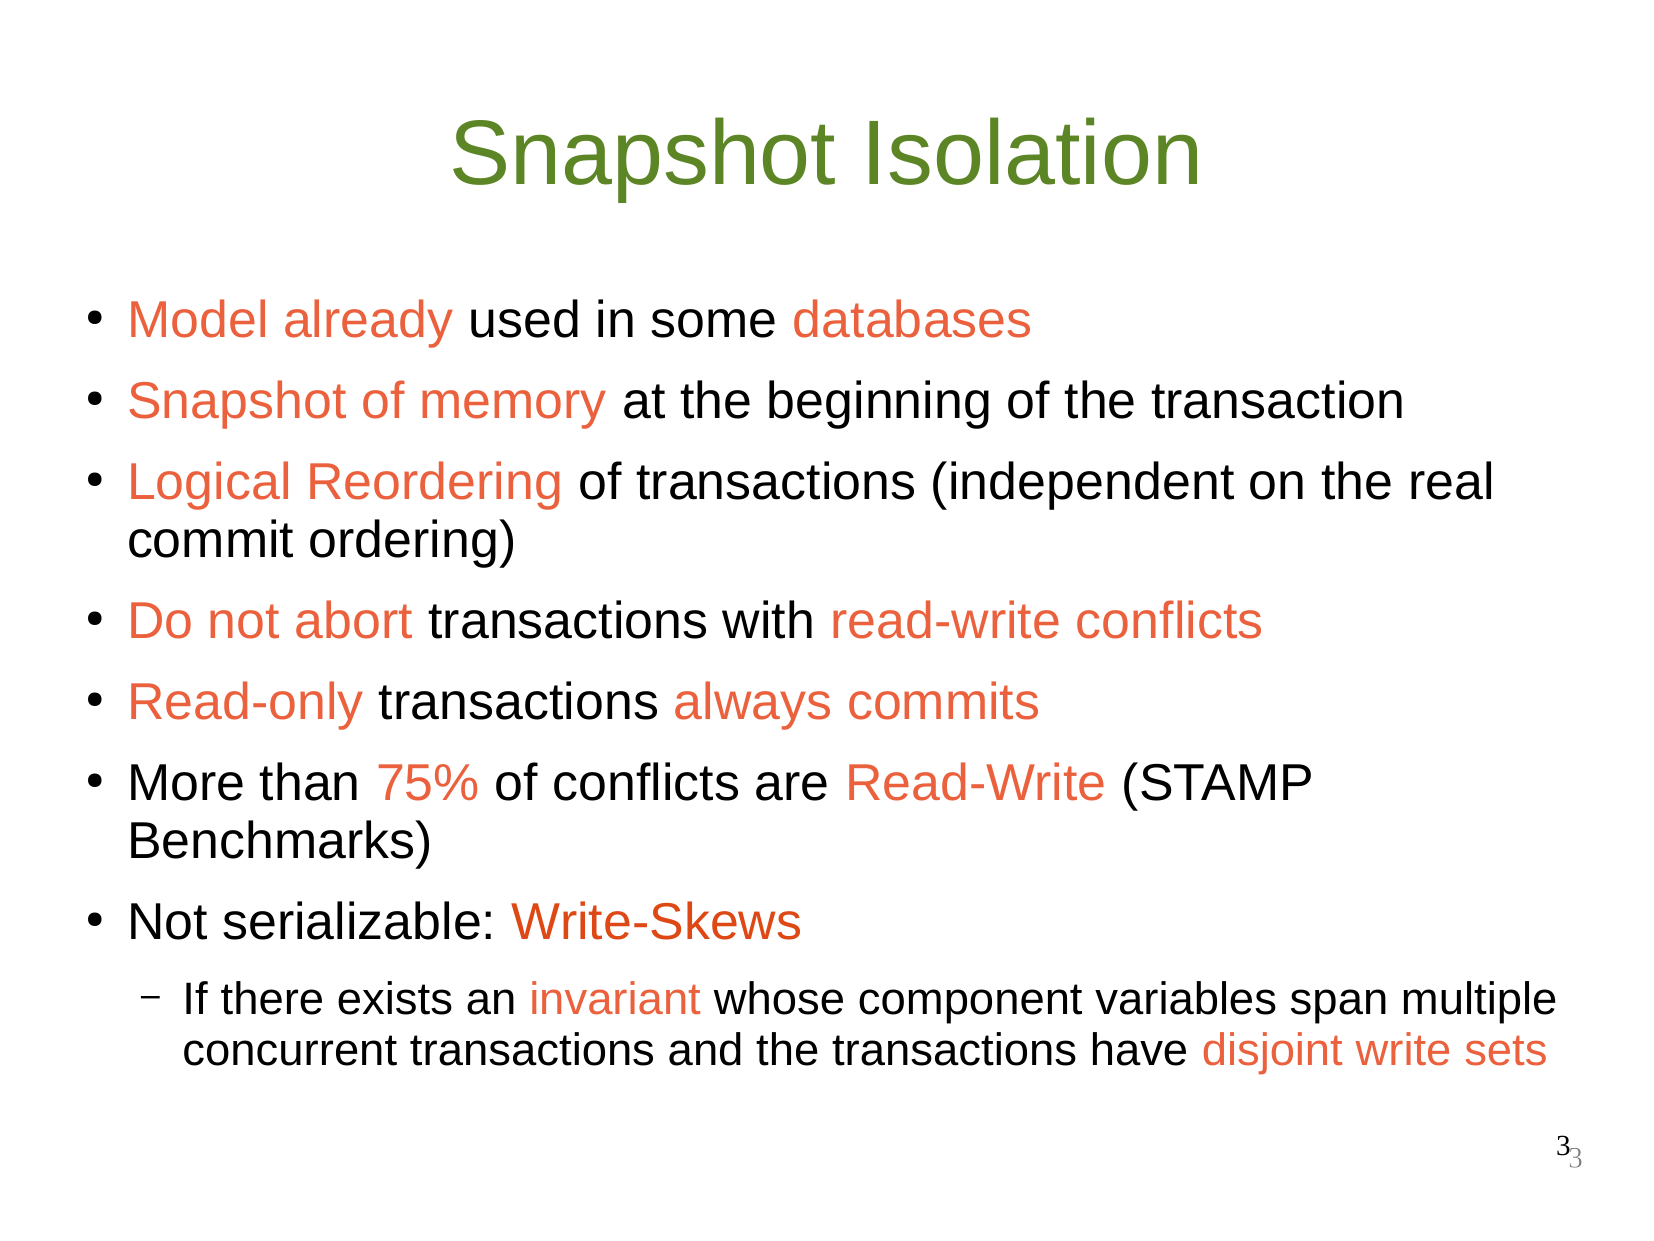

# Snapshot Isolation
Model already used in some databases
Snapshot of memory at the beginning of the transaction
Logical Reordering of transactions (independent on the real commit ordering)
Do not abort transactions with read-write conflicts
Read-only transactions always commits
More than 75% of conflicts are Read-Write (STAMP Benchmarks)
Not serializable: Write-Skews
If there exists an invariant whose component variables span multiple concurrent transactions and the transactions have disjoint write sets
3